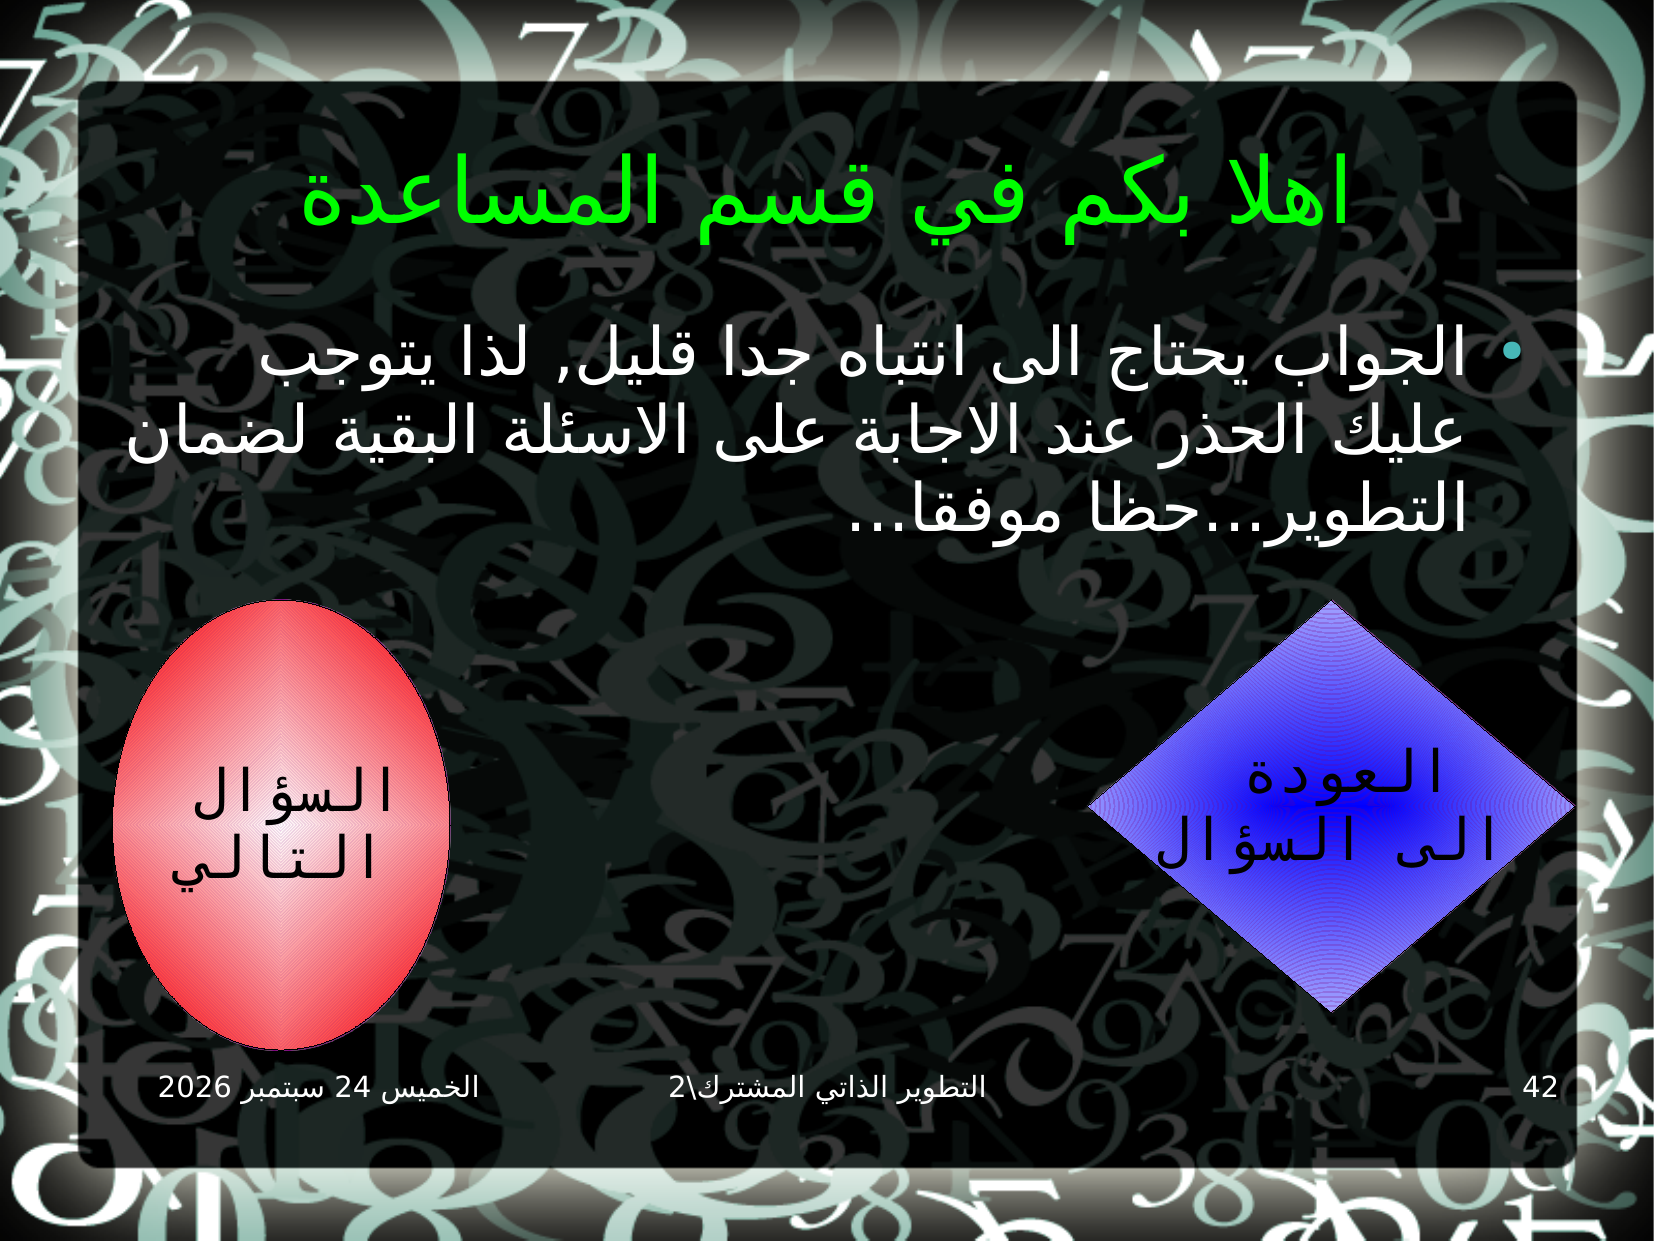

# اهلا بكم في قسم المساعدة
الجواب يحتاج الى انتباه جدا قليل, لذا يتوجب عليك الحذر عند الاجابة على الاسئلة البقية لضمان التطوير...حظا موفقا...
السؤال
التالي
العودة
الى السؤال
التطوير الذاتي المشترك\2
42